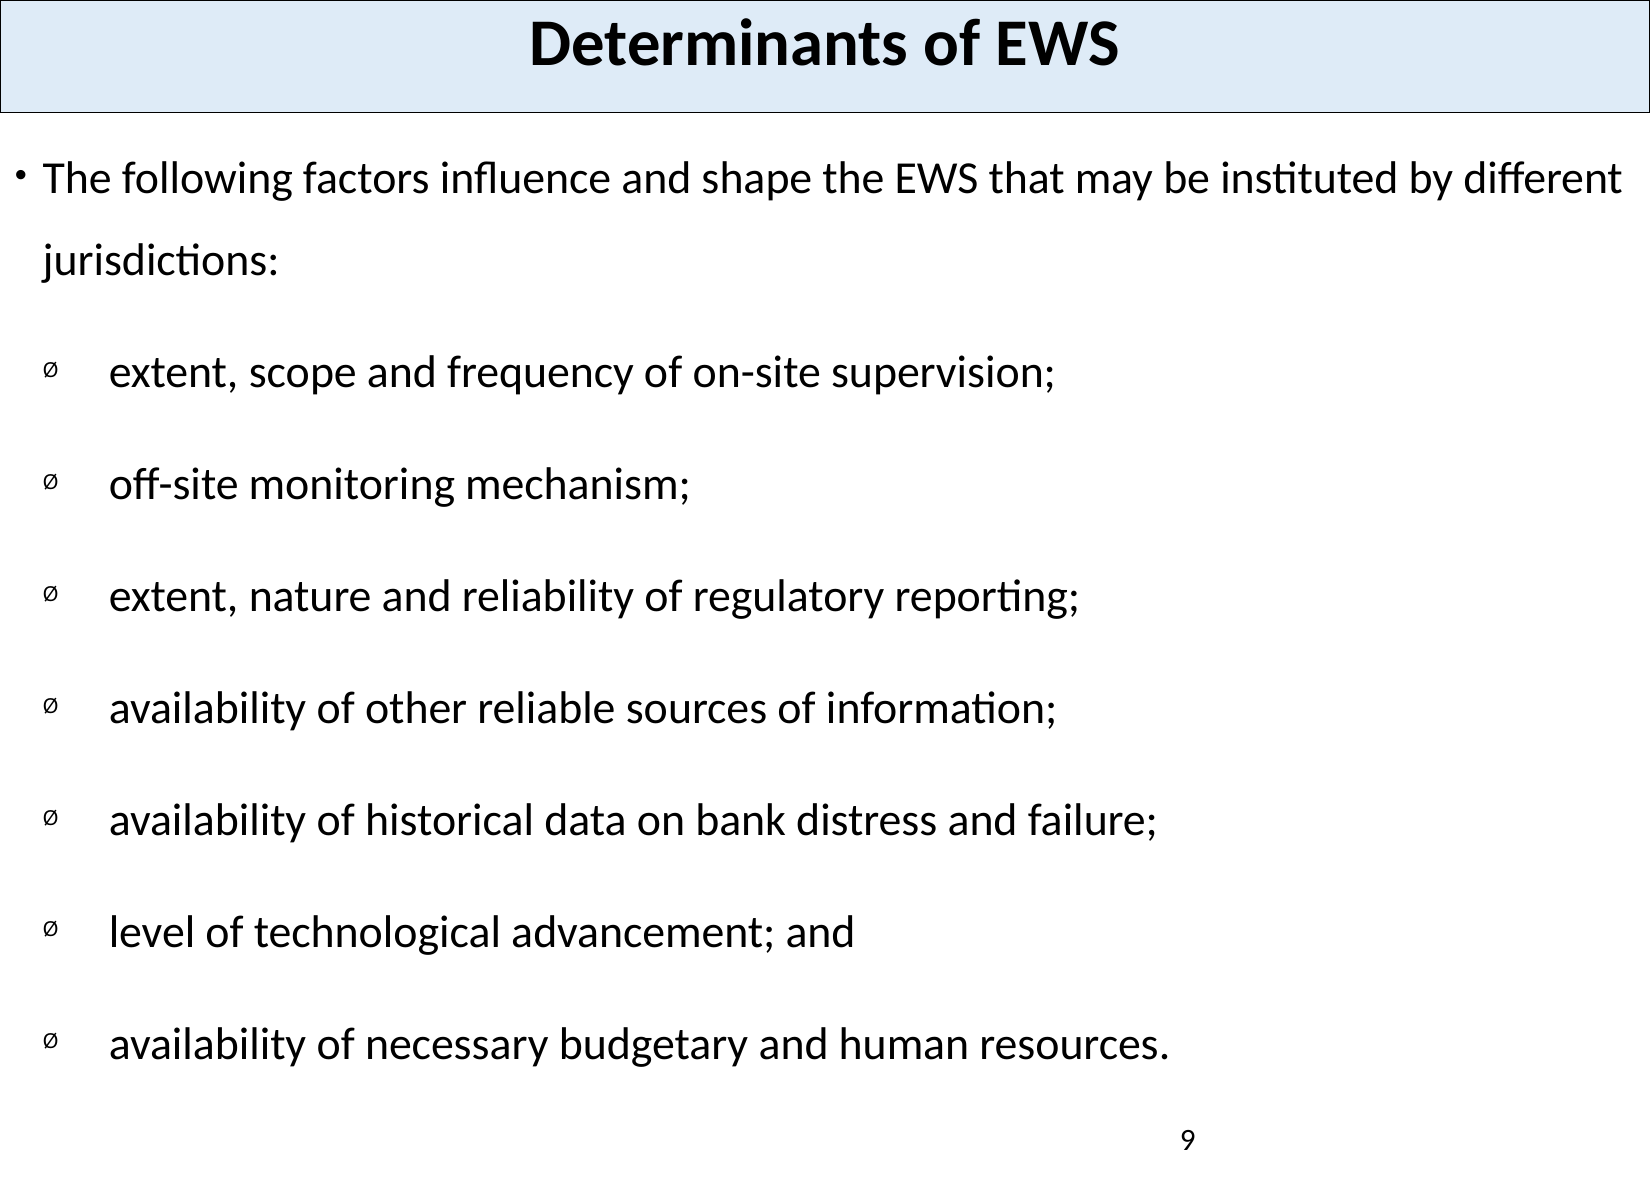

# Determinants of EWS
The following factors influence and shape the EWS that may be instituted by different jurisdictions:
extent, scope and frequency of on-site supervision;
off-site monitoring mechanism;
extent, nature and reliability of regulatory reporting;
availability of other reliable sources of information;
availability of historical data on bank distress and failure;
level of technological advancement; and
availability of necessary budgetary and human resources.